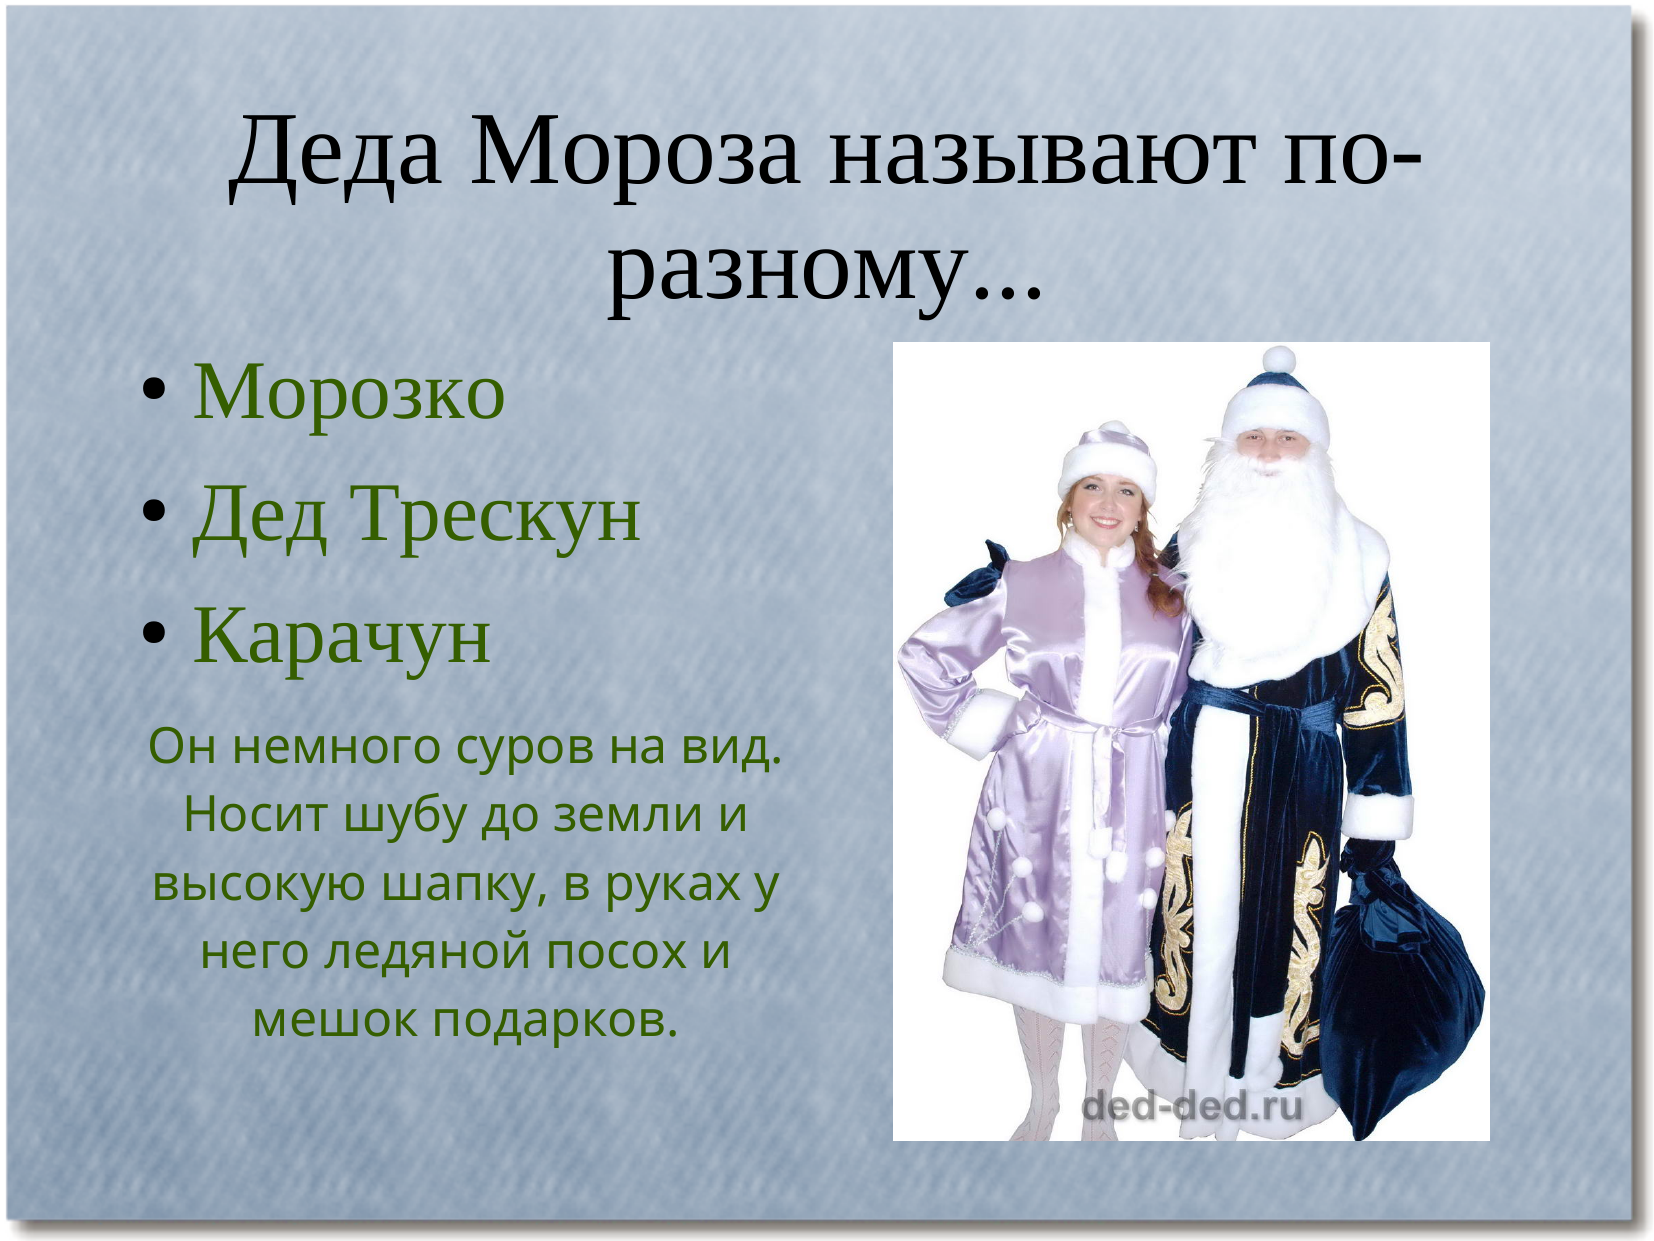

# Деда Мороза называют по-разному...
Морозко
Дед Трескун
Карачун
Он немного суров на вид. Носит шубу до земли и высокую шапку, в руках у него ледяной посох и мешок подарков.